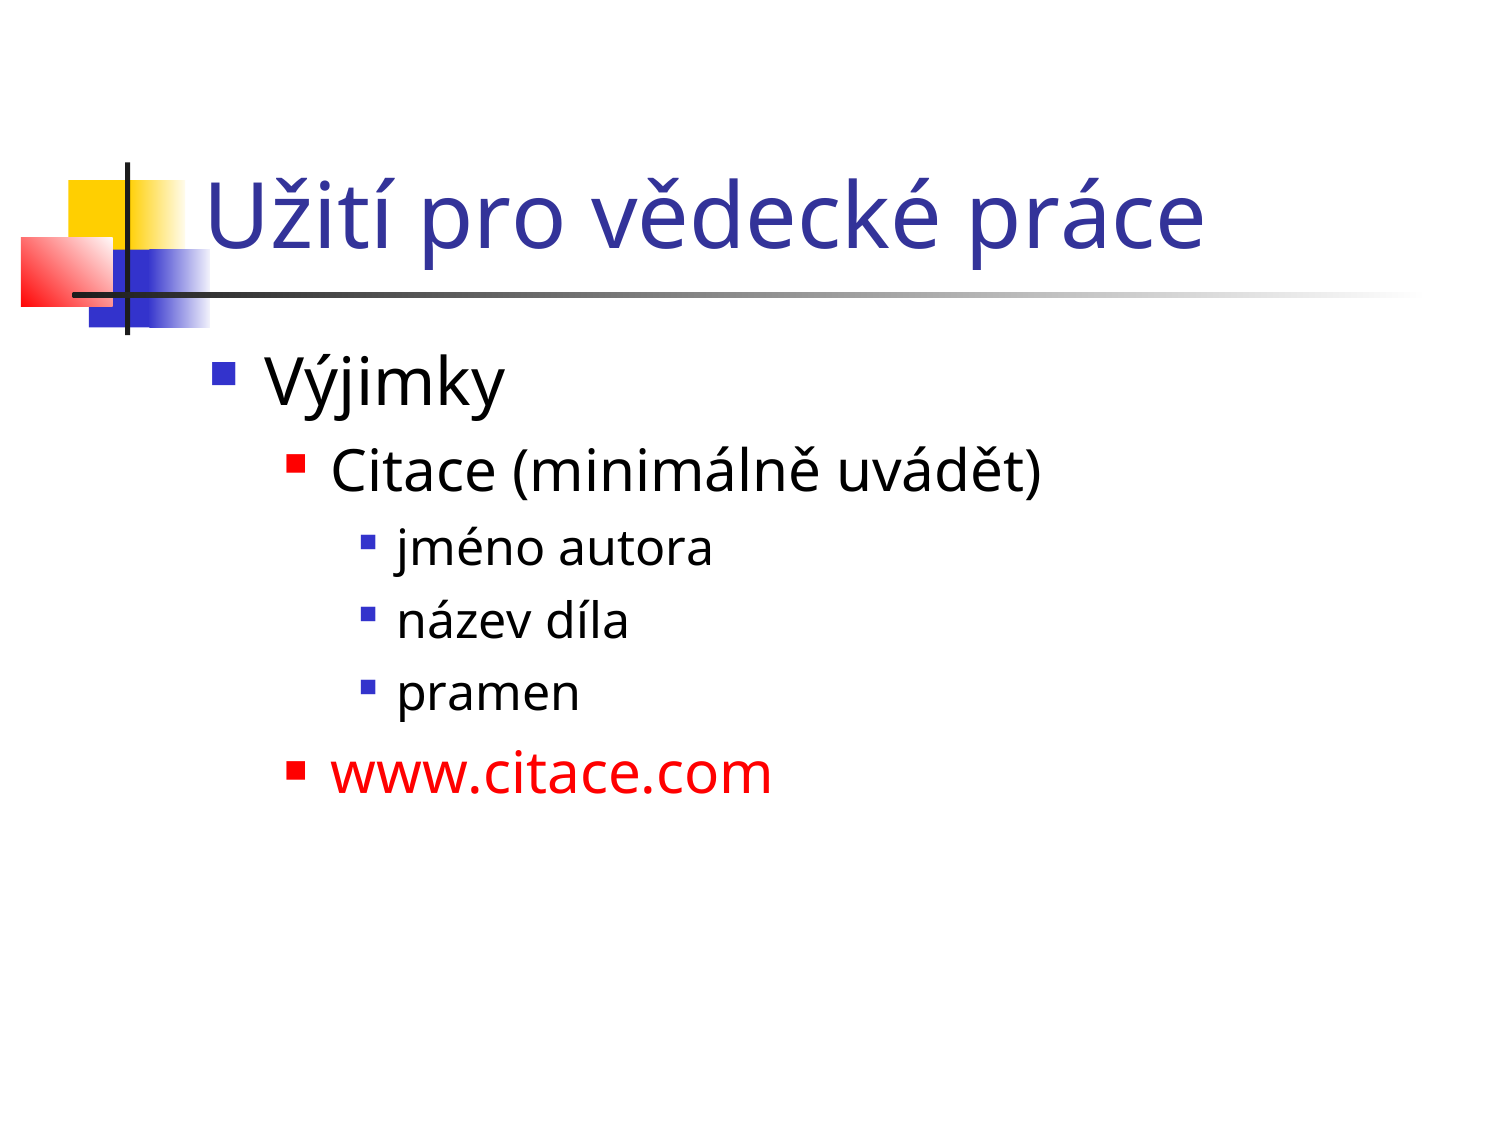

# Užití pro vědecké práce
Výjimky
Citace (minimálně uvádět)
jméno autora
název díla
pramen
www.citace.com